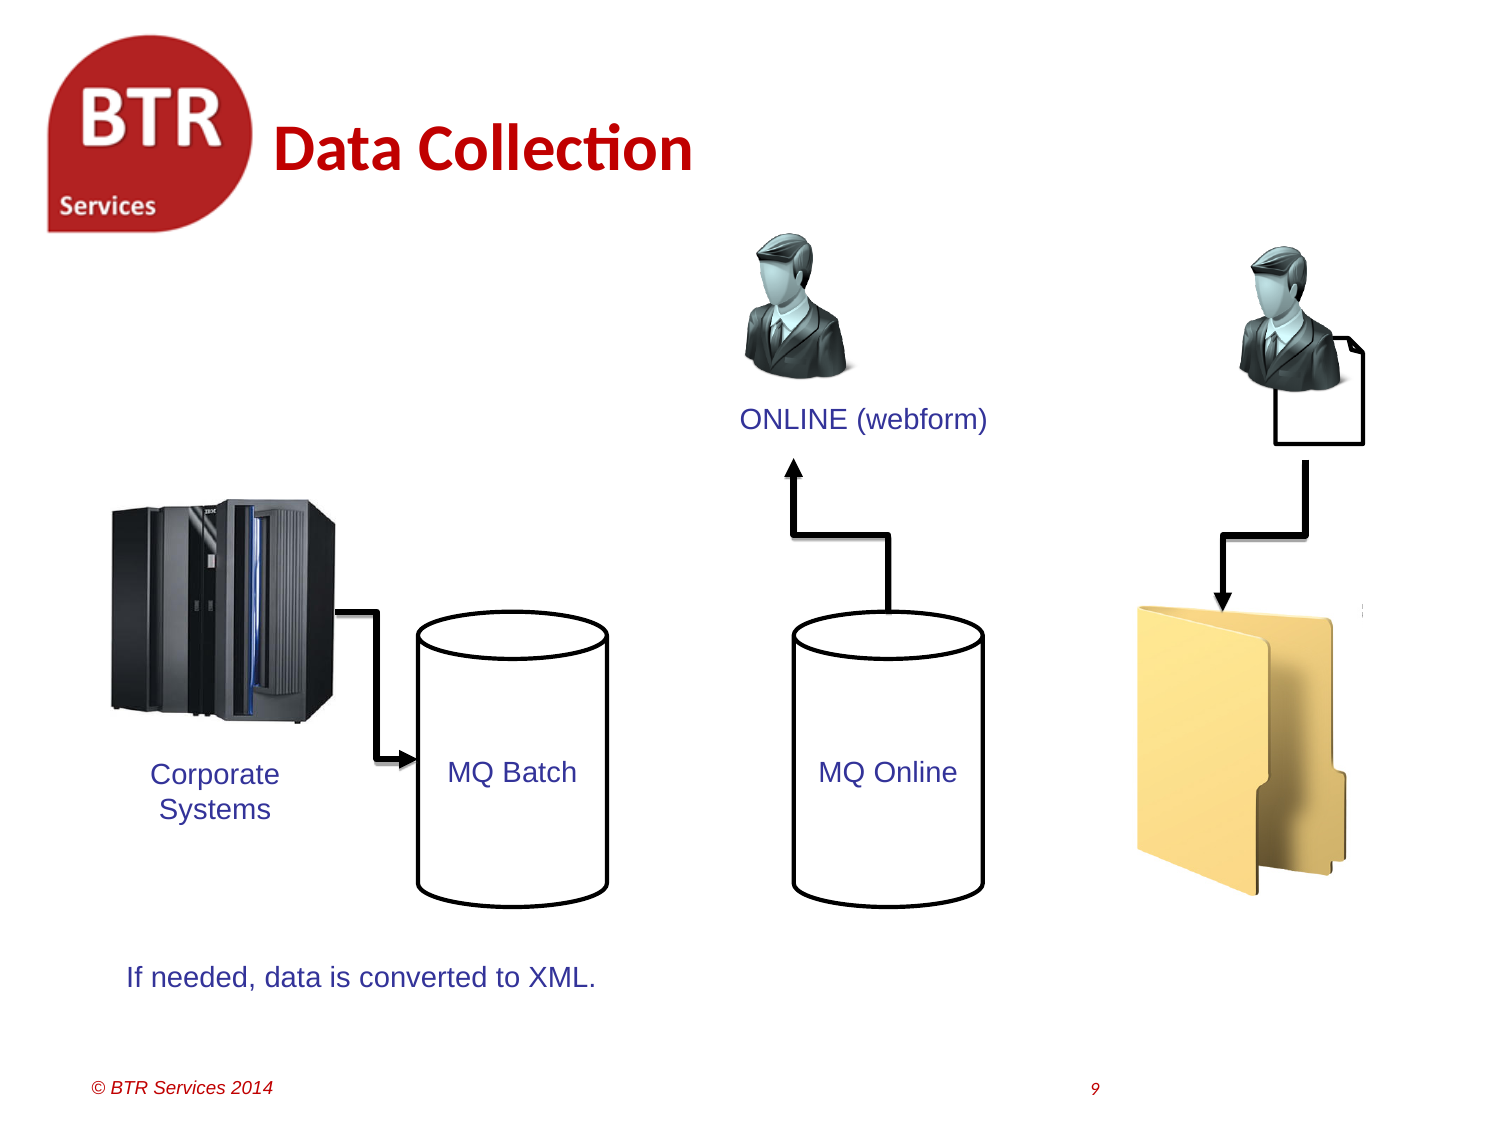

# Data Collection
ONLINE (webform)
MQ Batch
MQ Online
Corporate
Systems
If needed, data is converted to XML.